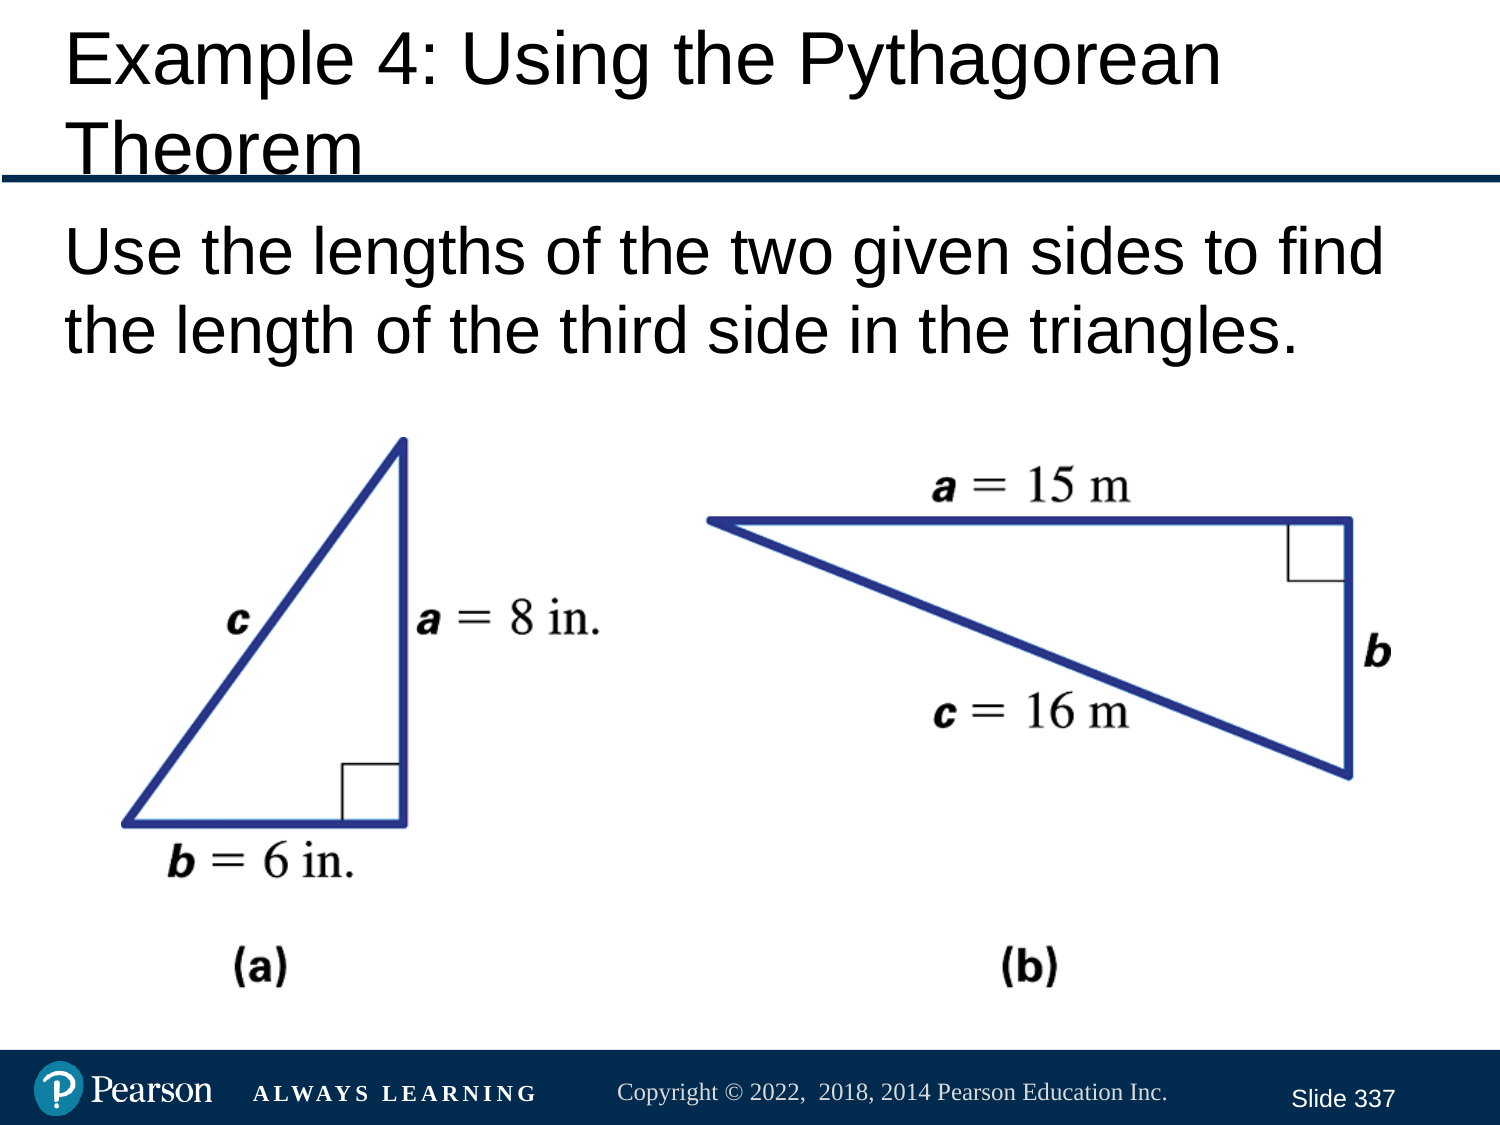

# Example 4: Using the Pythagorean Theorem
Use the lengths of the two given sides to find the length of the third side in the triangles.